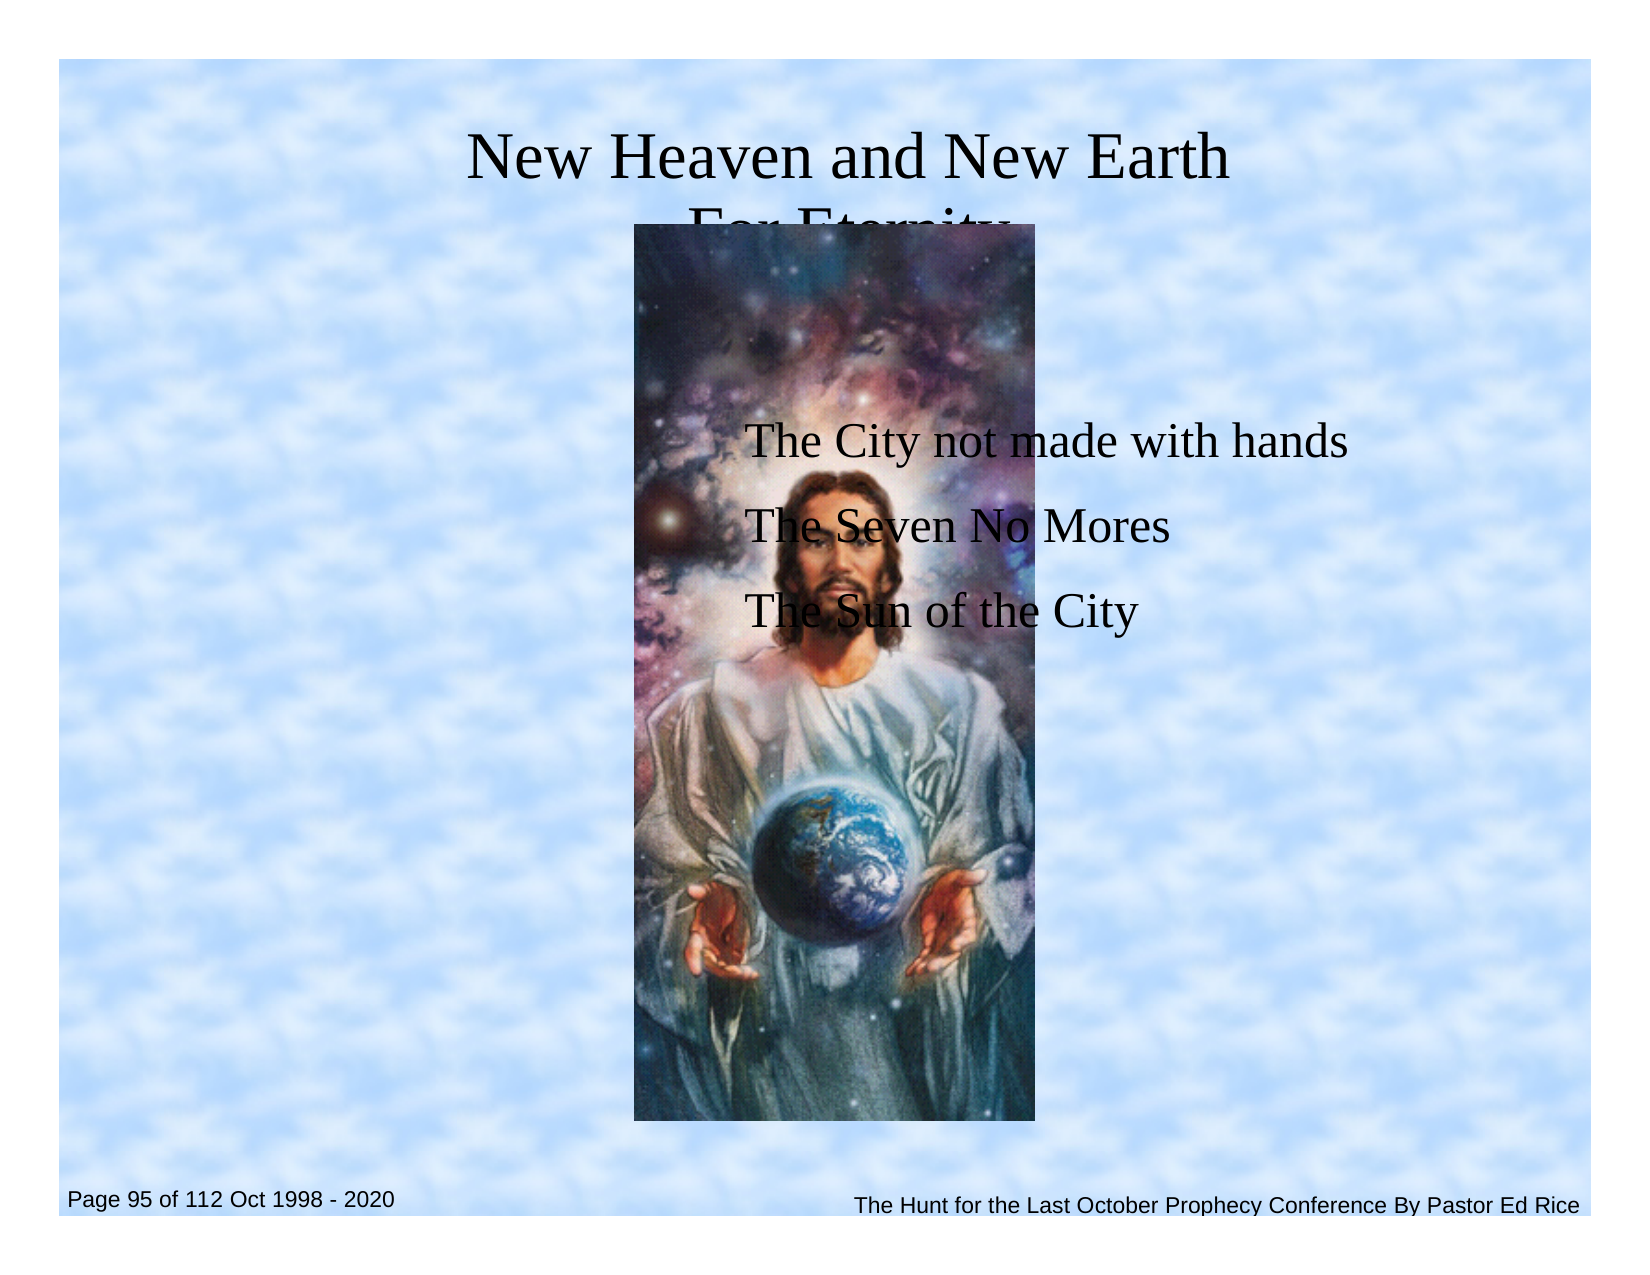

# New Heaven and New Earth For Eternity
The City not made with hands
The Seven No Mores
The Sun of the City